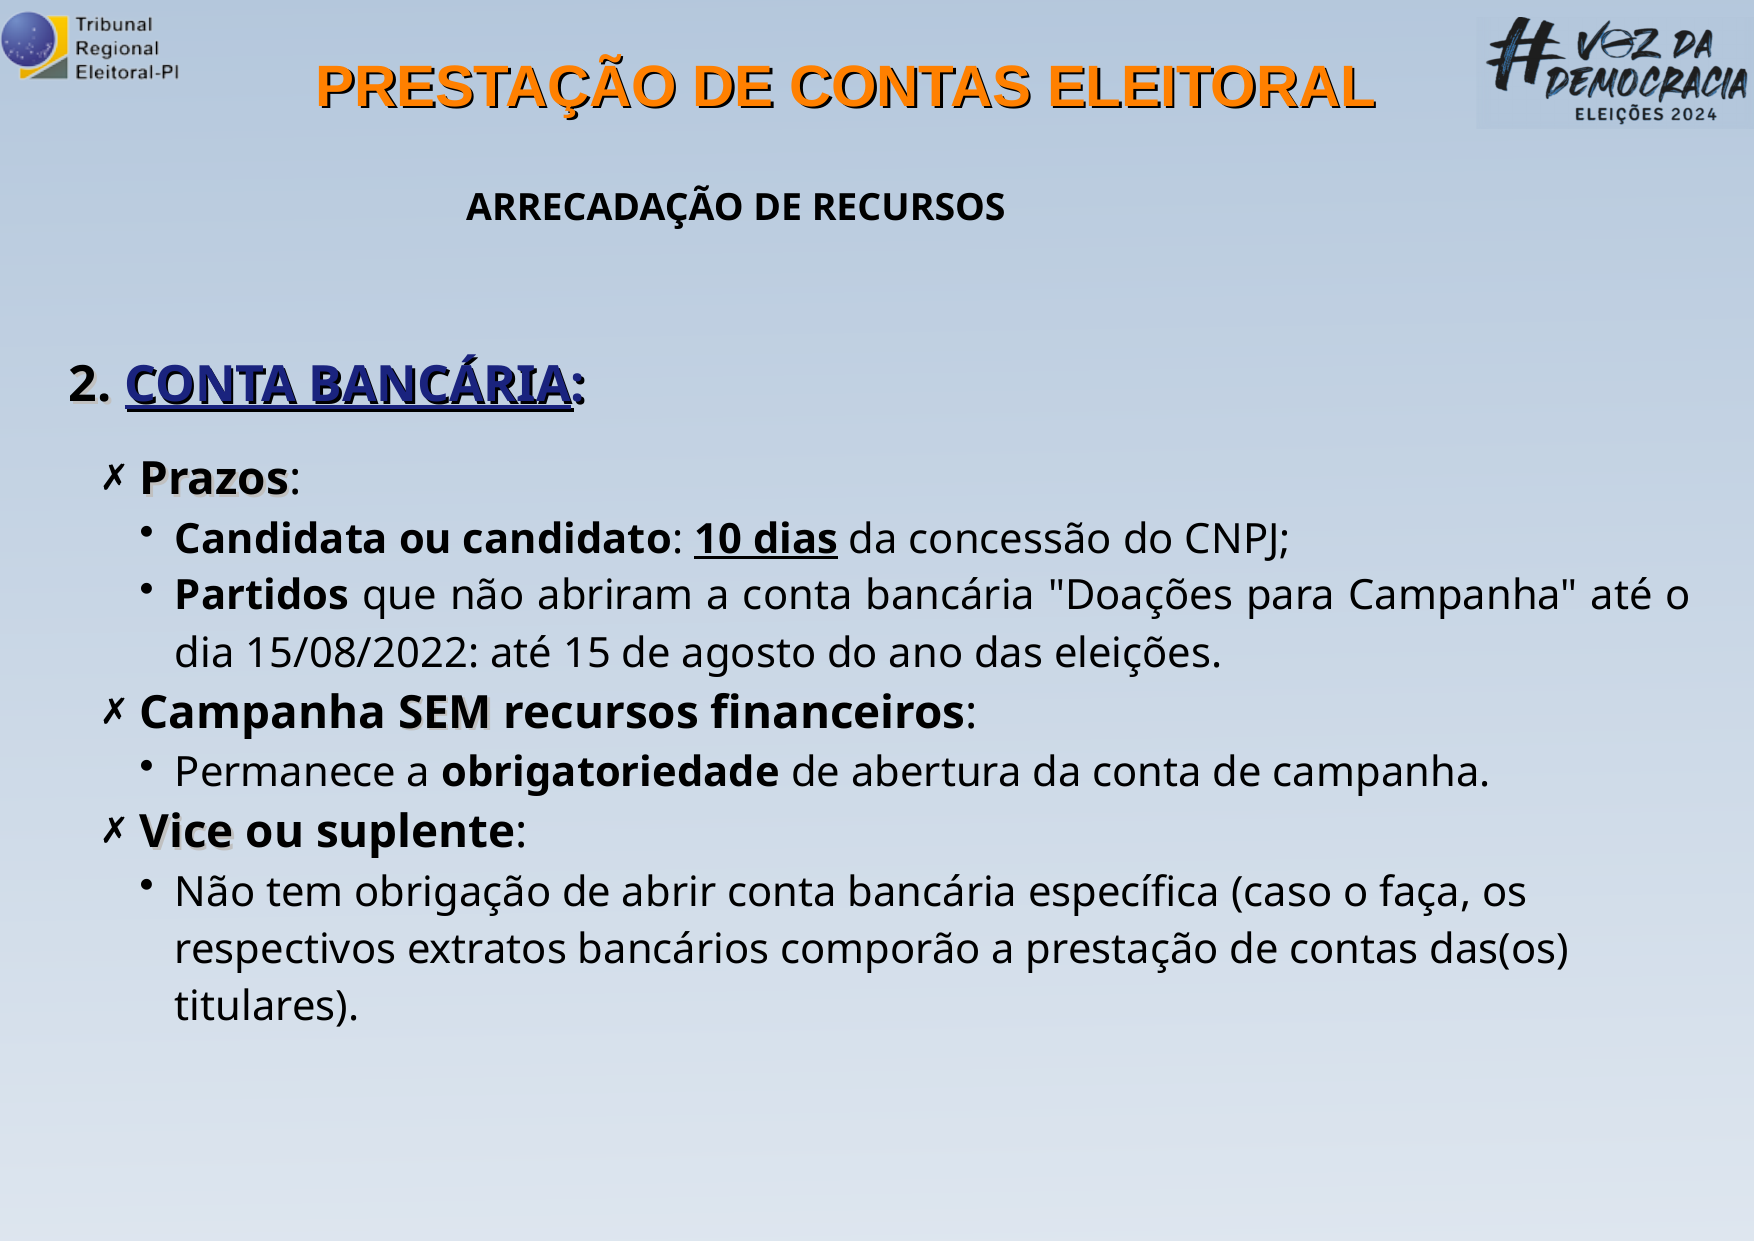

# PRESTAÇÃO DE CONTAS ELEITORAL
ARRECADAÇÃO DE RECURSOS
CONTA BANCÁRIA:
Prazos:
Candidata ou candidato: 10 dias da concessão do CNPJ;
Partidos que não abriram a conta bancária "Doações para Campanha" até o dia 15/08/2022: até 15 de agosto do ano das eleições.
Campanha SEM recursos financeiros:
Permanece a obrigatoriedade de abertura da conta de campanha.
Vice ou suplente:
Não tem obrigação de abrir conta bancária específica (caso o faça, os respectivos extratos bancários comporão a prestação de contas das(os) titulares).